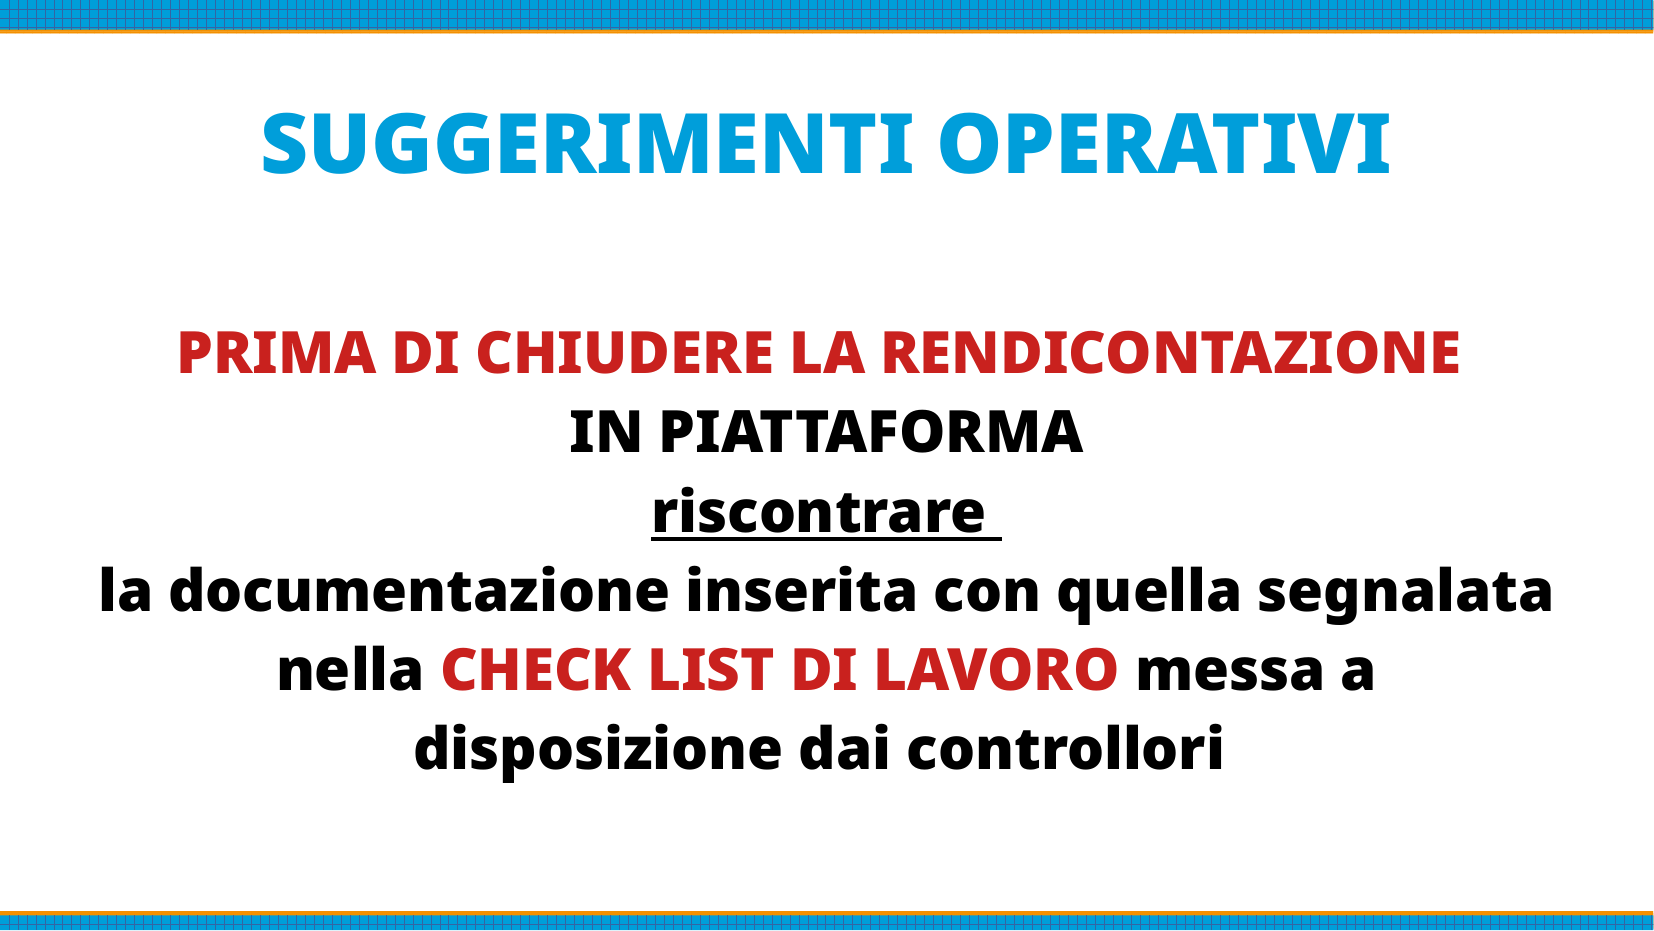

# SUGGERIMENTI OPERATIVI
PRIMA DI CHIUDERE LA RENDICONTAZIONE
IN PIATTAFORMA
riscontrare
la documentazione inserita con quella segnalata nella CHECK LIST DI LAVORO messa a disposizione dai controllori